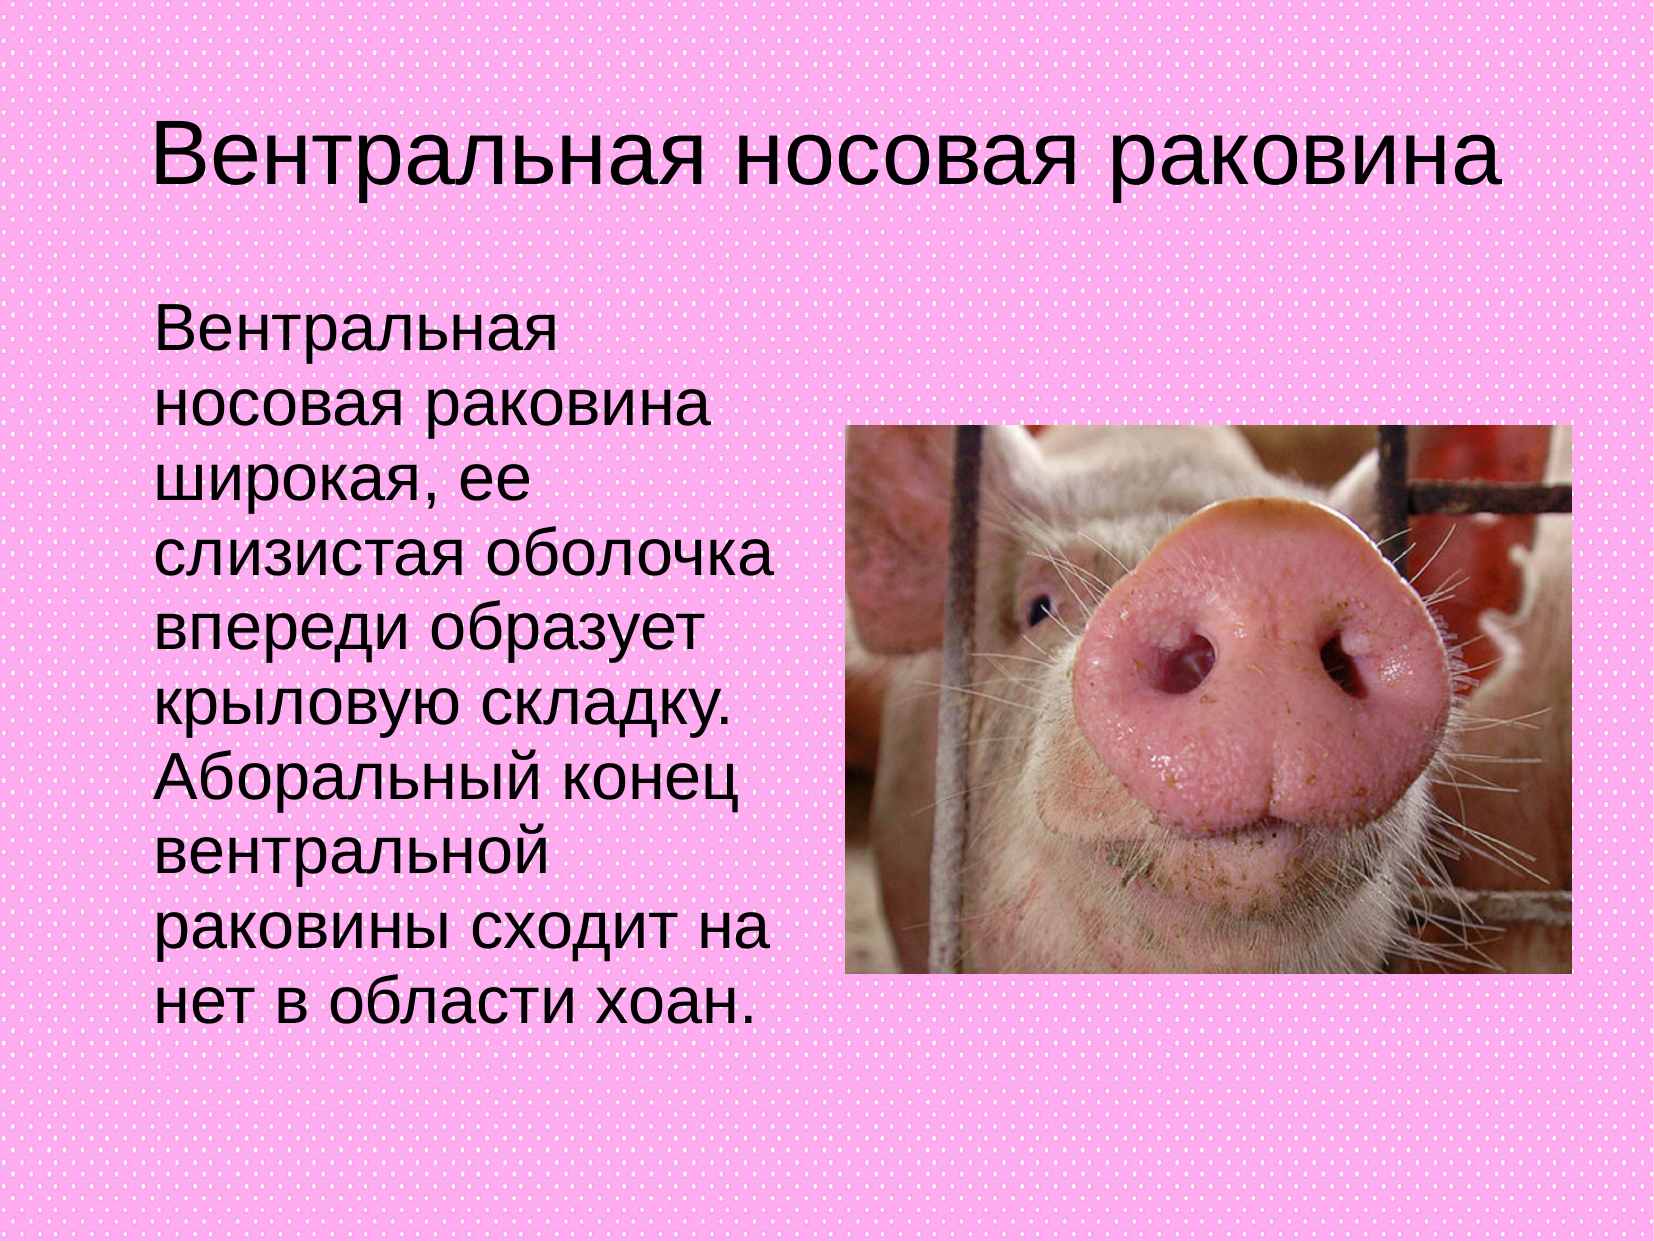

# Вентральная носовая раковина
Вентральная носовая раковина широкая, ее слизистая оболочка впереди образует крыловую складку. Аборальный конец вентральной раковины сходит на нет в области хоан.